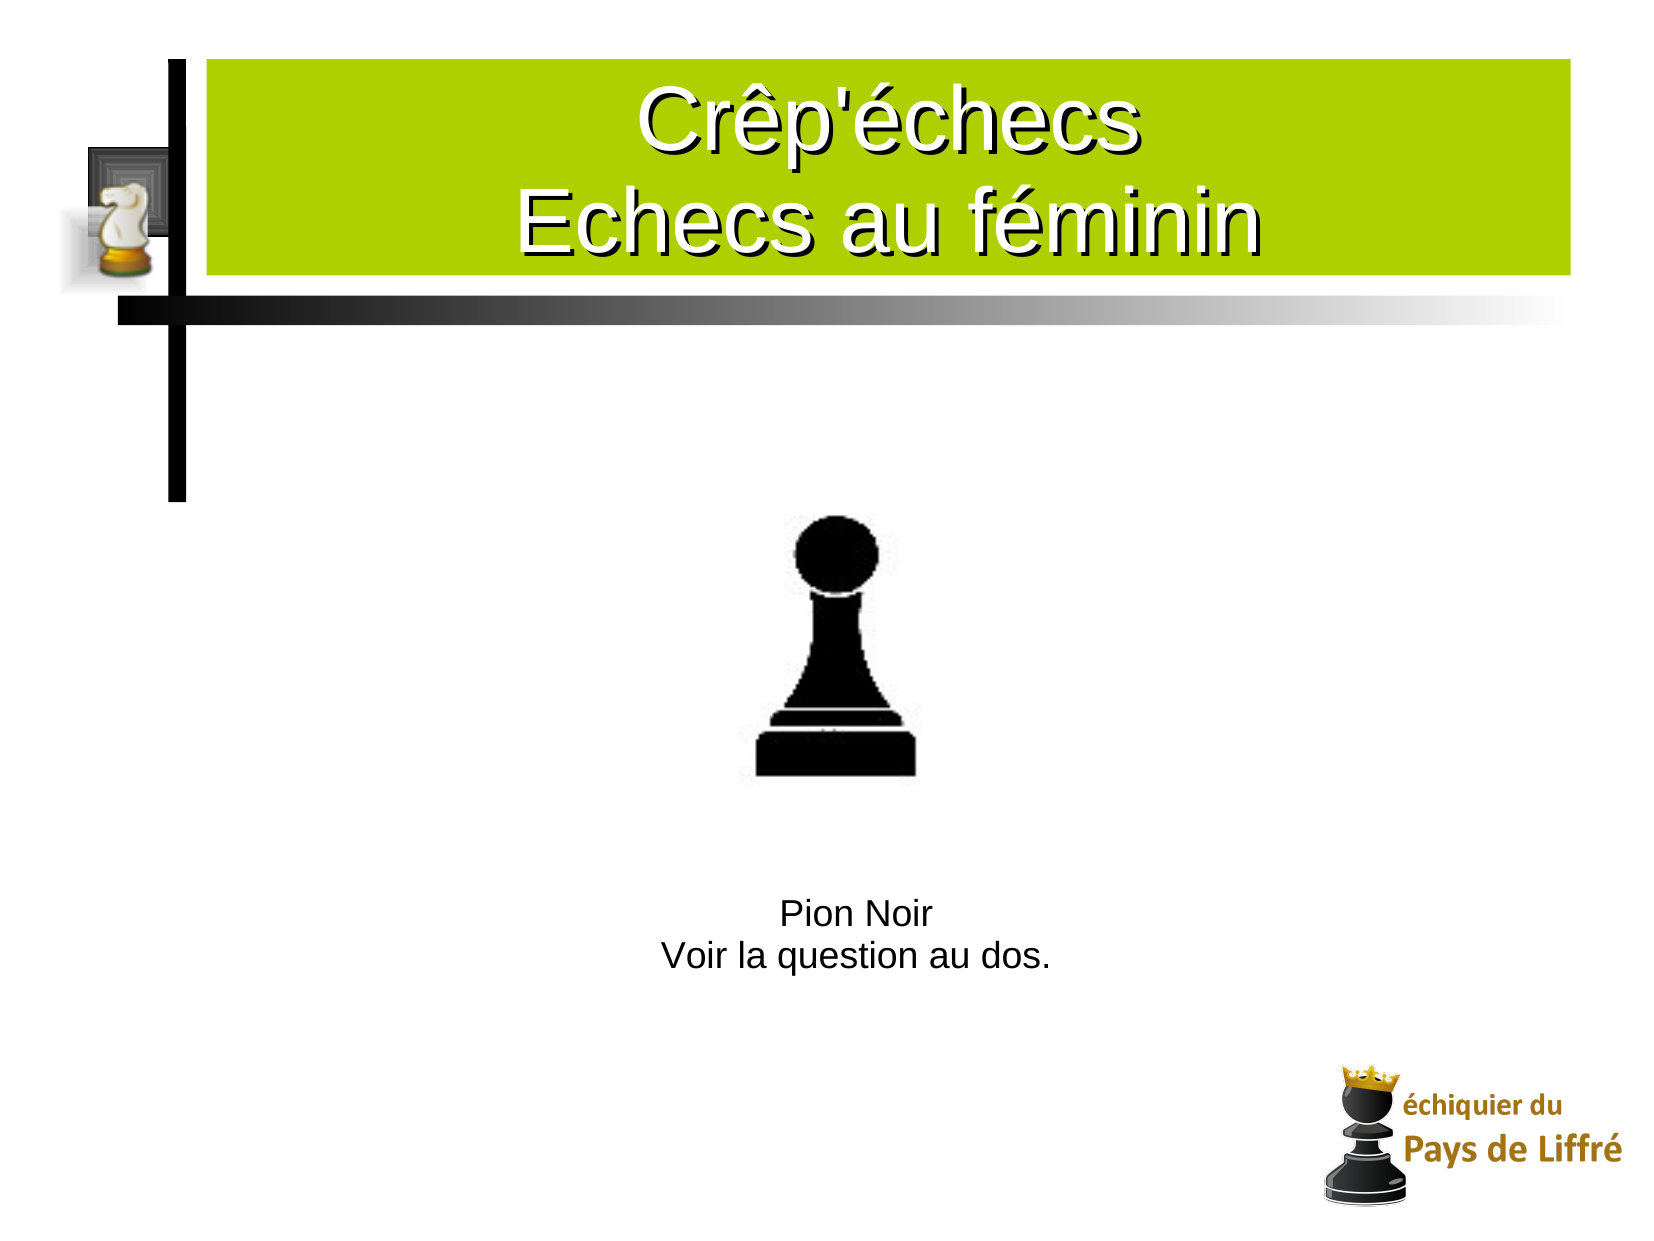

# Crêp'échecs Echecs au féminin
Pion Noir
Voir la question au dos.